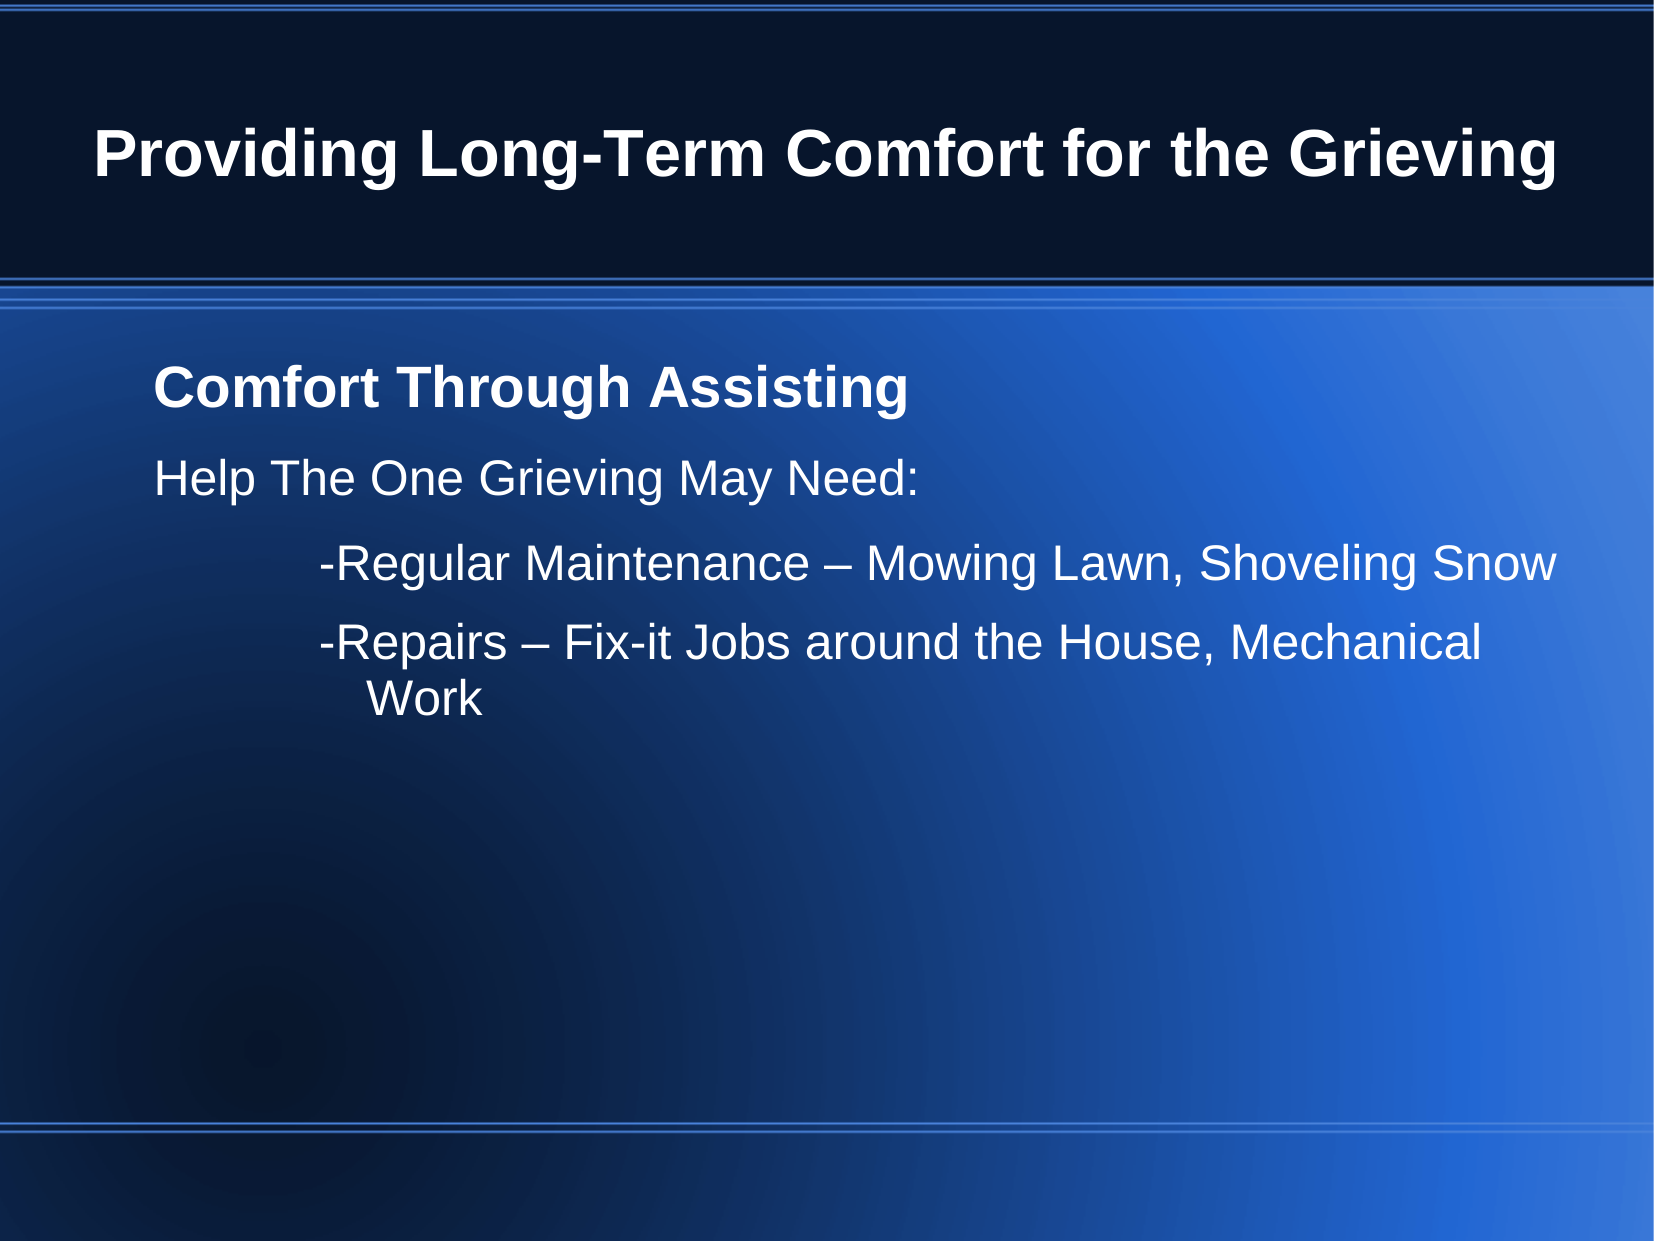

# Providing Long-Term Comfort for the Grieving
Comfort Through Assisting
Help The One Grieving May Need:
-Regular Maintenance – Mowing Lawn, Shoveling Snow
-Repairs – Fix-it Jobs around the House, Mechanical Work